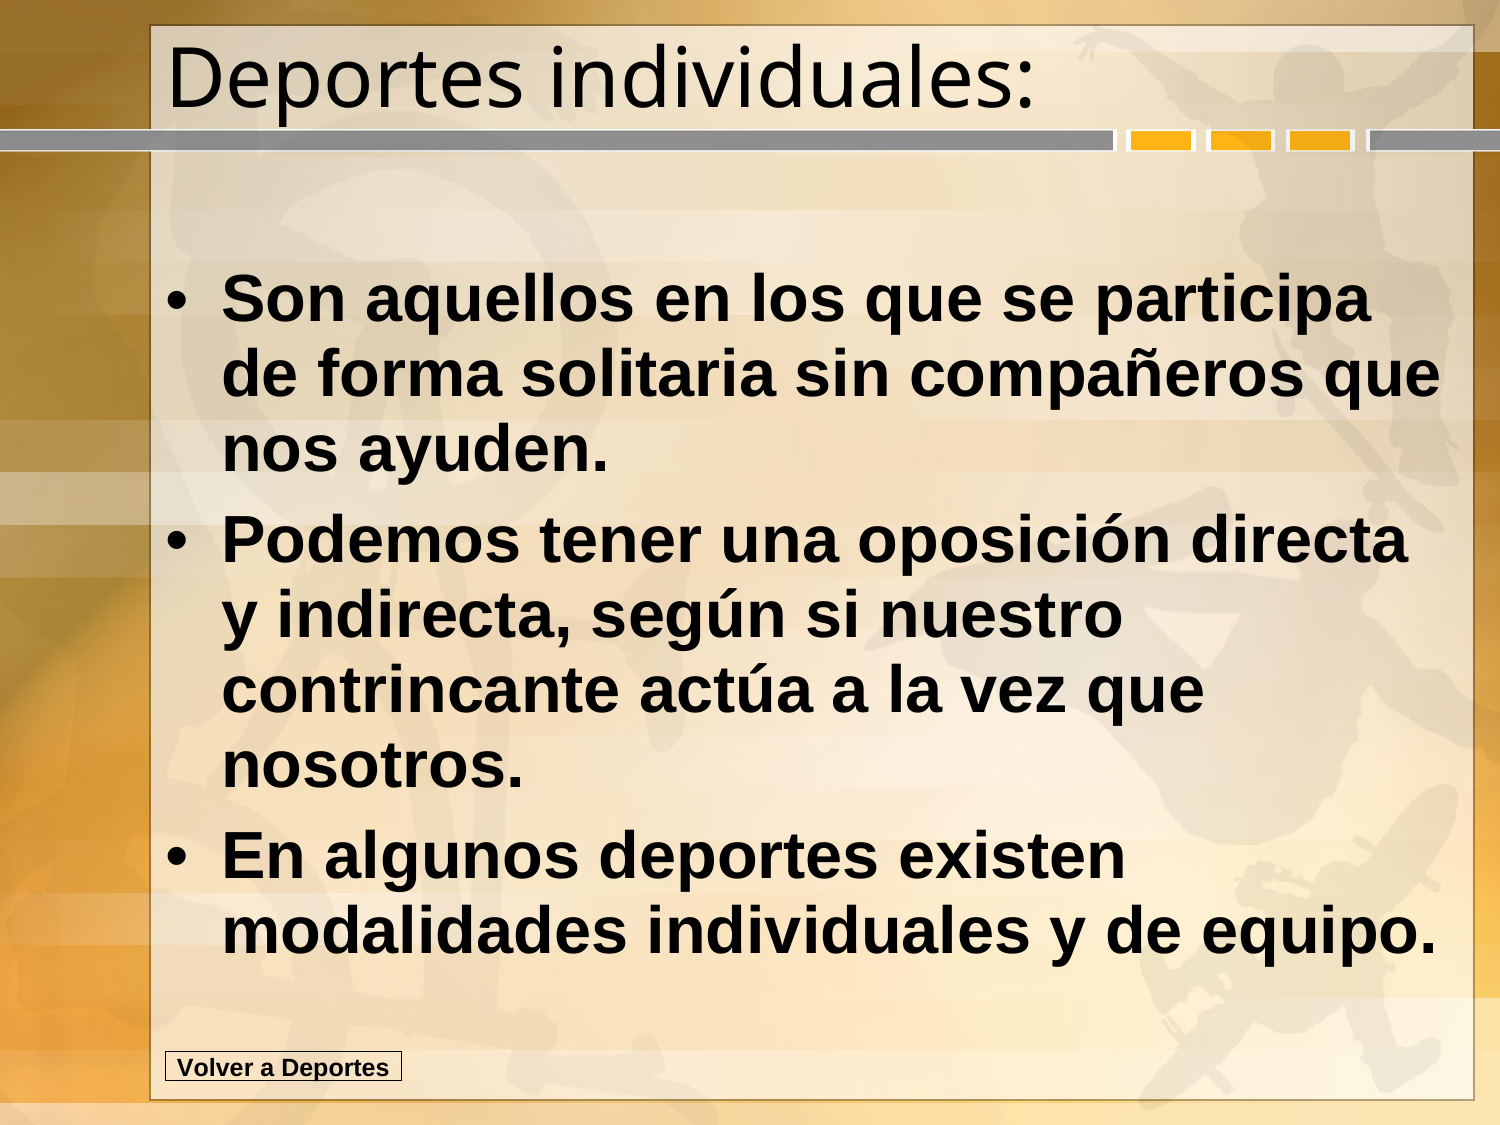

# Deportes individuales:
Son aquellos en los que se participa de forma solitaria sin compañeros que nos ayuden.
Podemos tener una oposición directa y indirecta, según si nuestro contrincante actúa a la vez que nosotros.
En algunos deportes existen modalidades individuales y de equipo.
Volver a Deportes